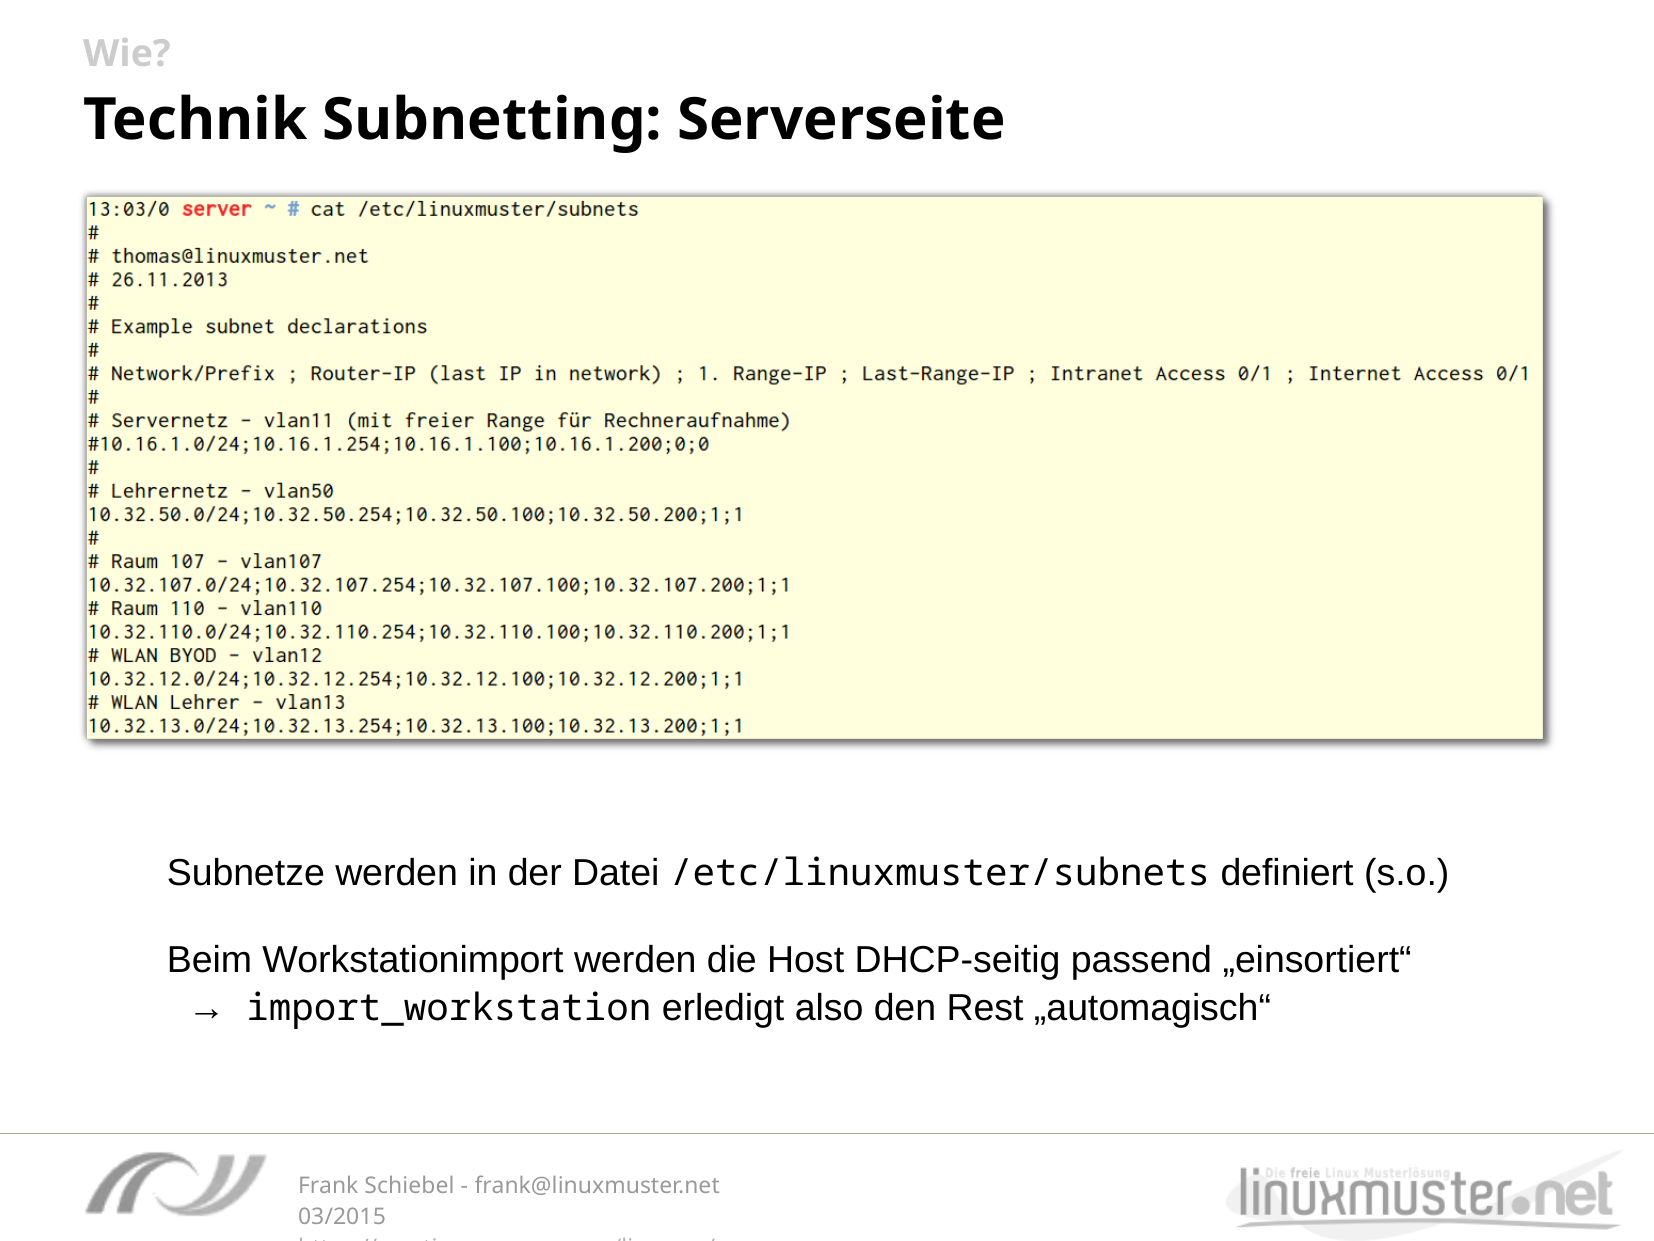

Wie?
Technik Subnetting: Serverseite
#
Subnetze werden in der Datei /etc/linuxmuster/subnets definiert (s.o.)
Beim Workstationimport werden die Host DHCP-seitig passend „einsortiert“
 → import_workstation erledigt also den Rest „automagisch“